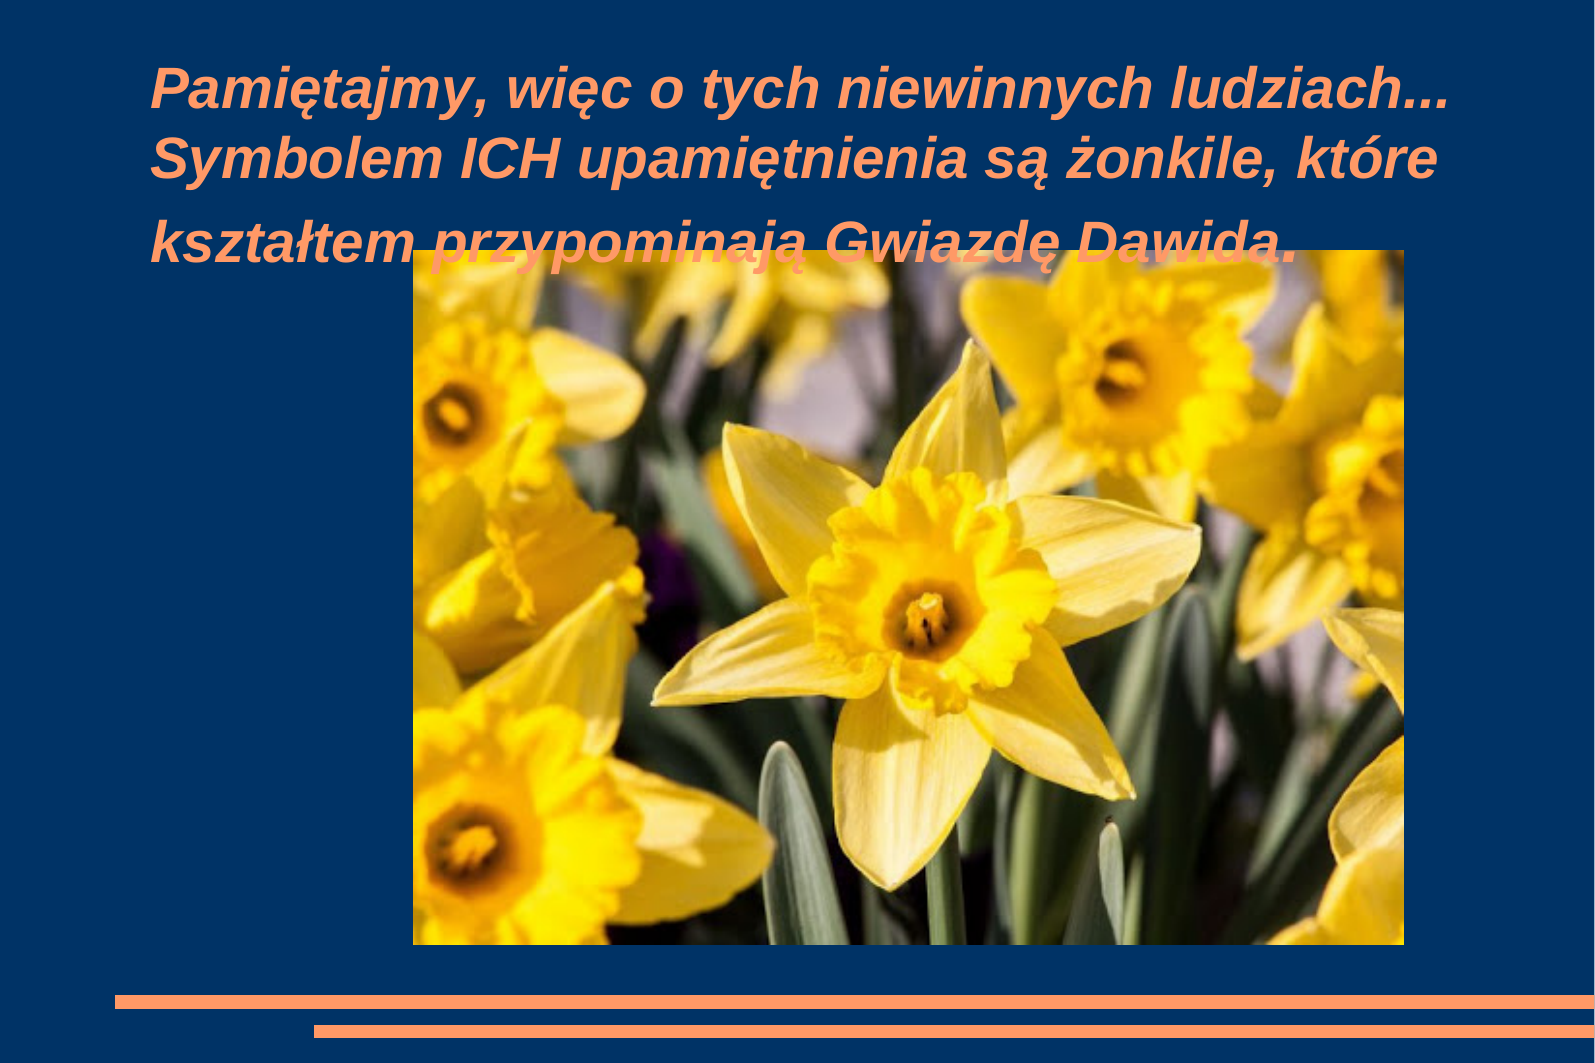

# Pamiętajmy, więc o tych niewinnych ludziach... Symbolem ICH upamiętnienia są żonkile, które kształtem przypominają Gwiazdę Dawida.